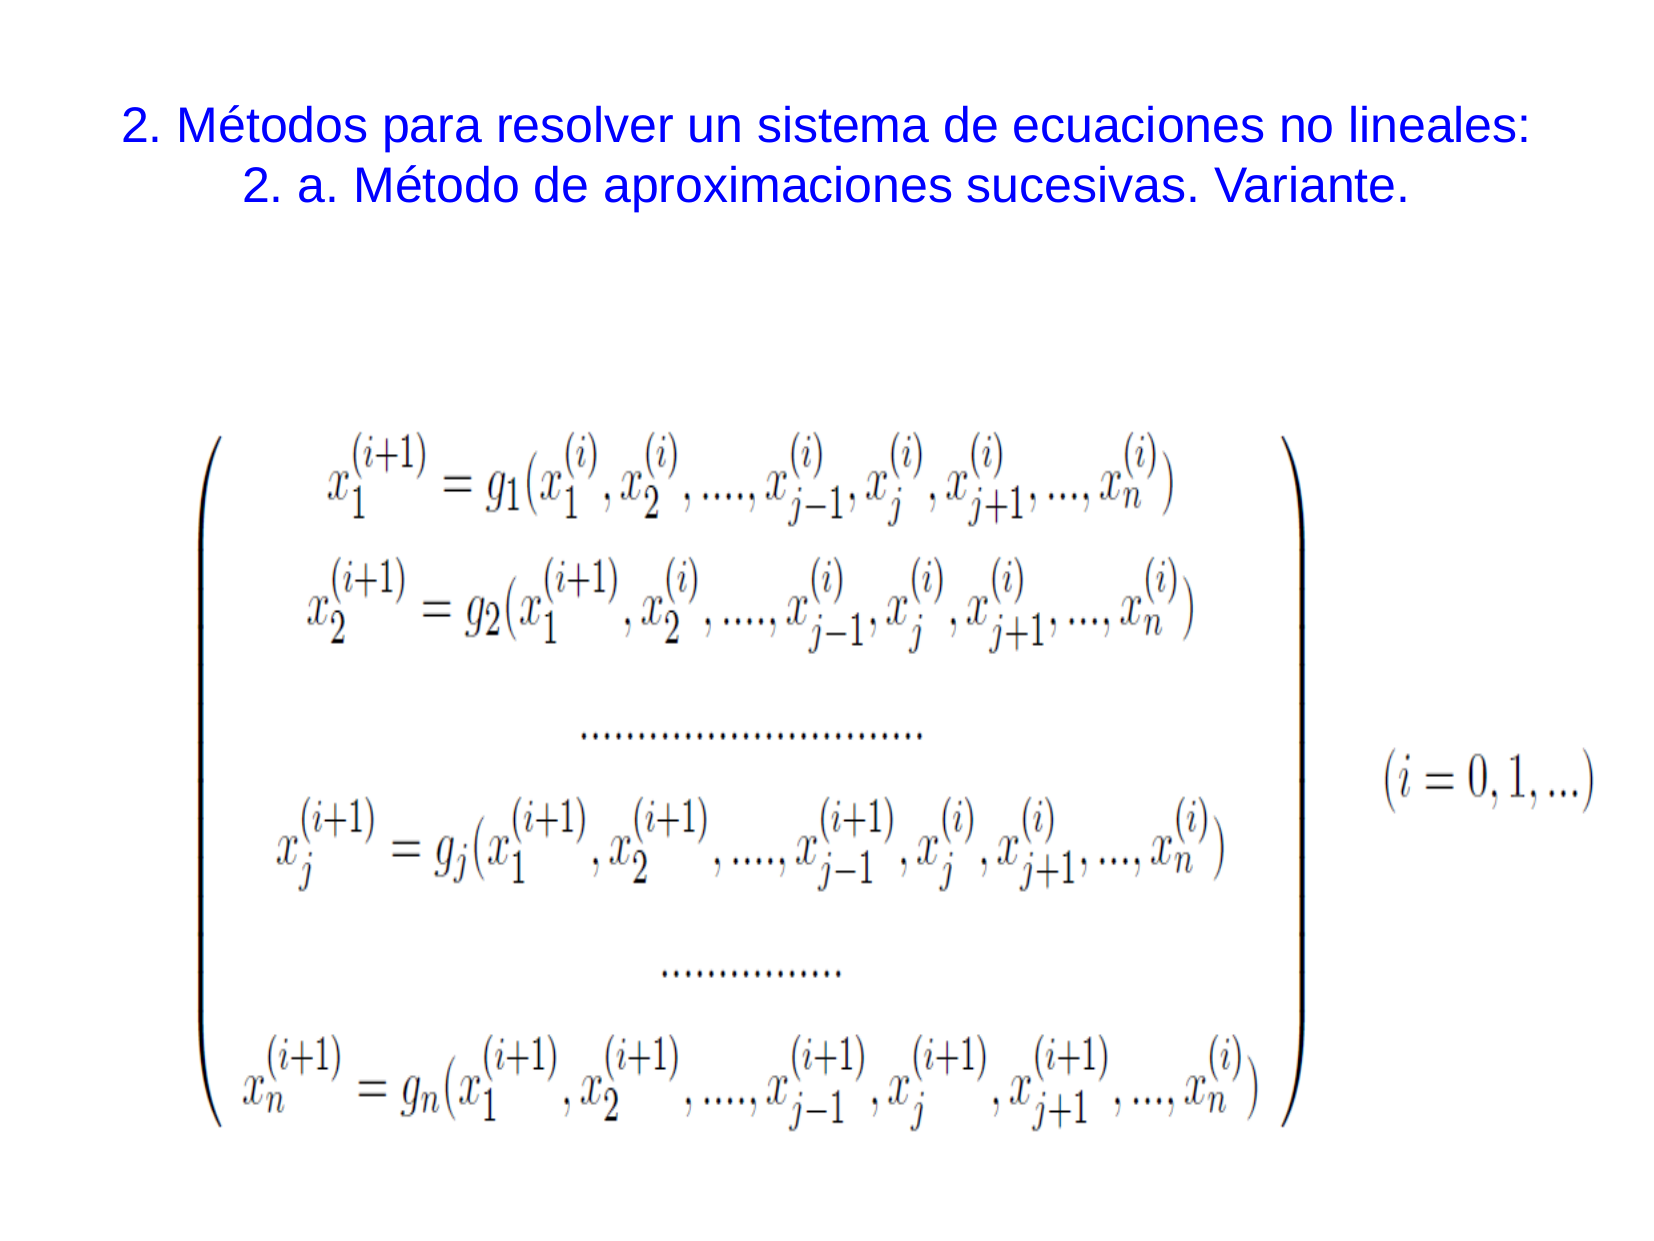

# 2. Métodos para resolver un sistema de ecuaciones no lineales: 2. a. Método de aproximaciones sucesivas. Variante.